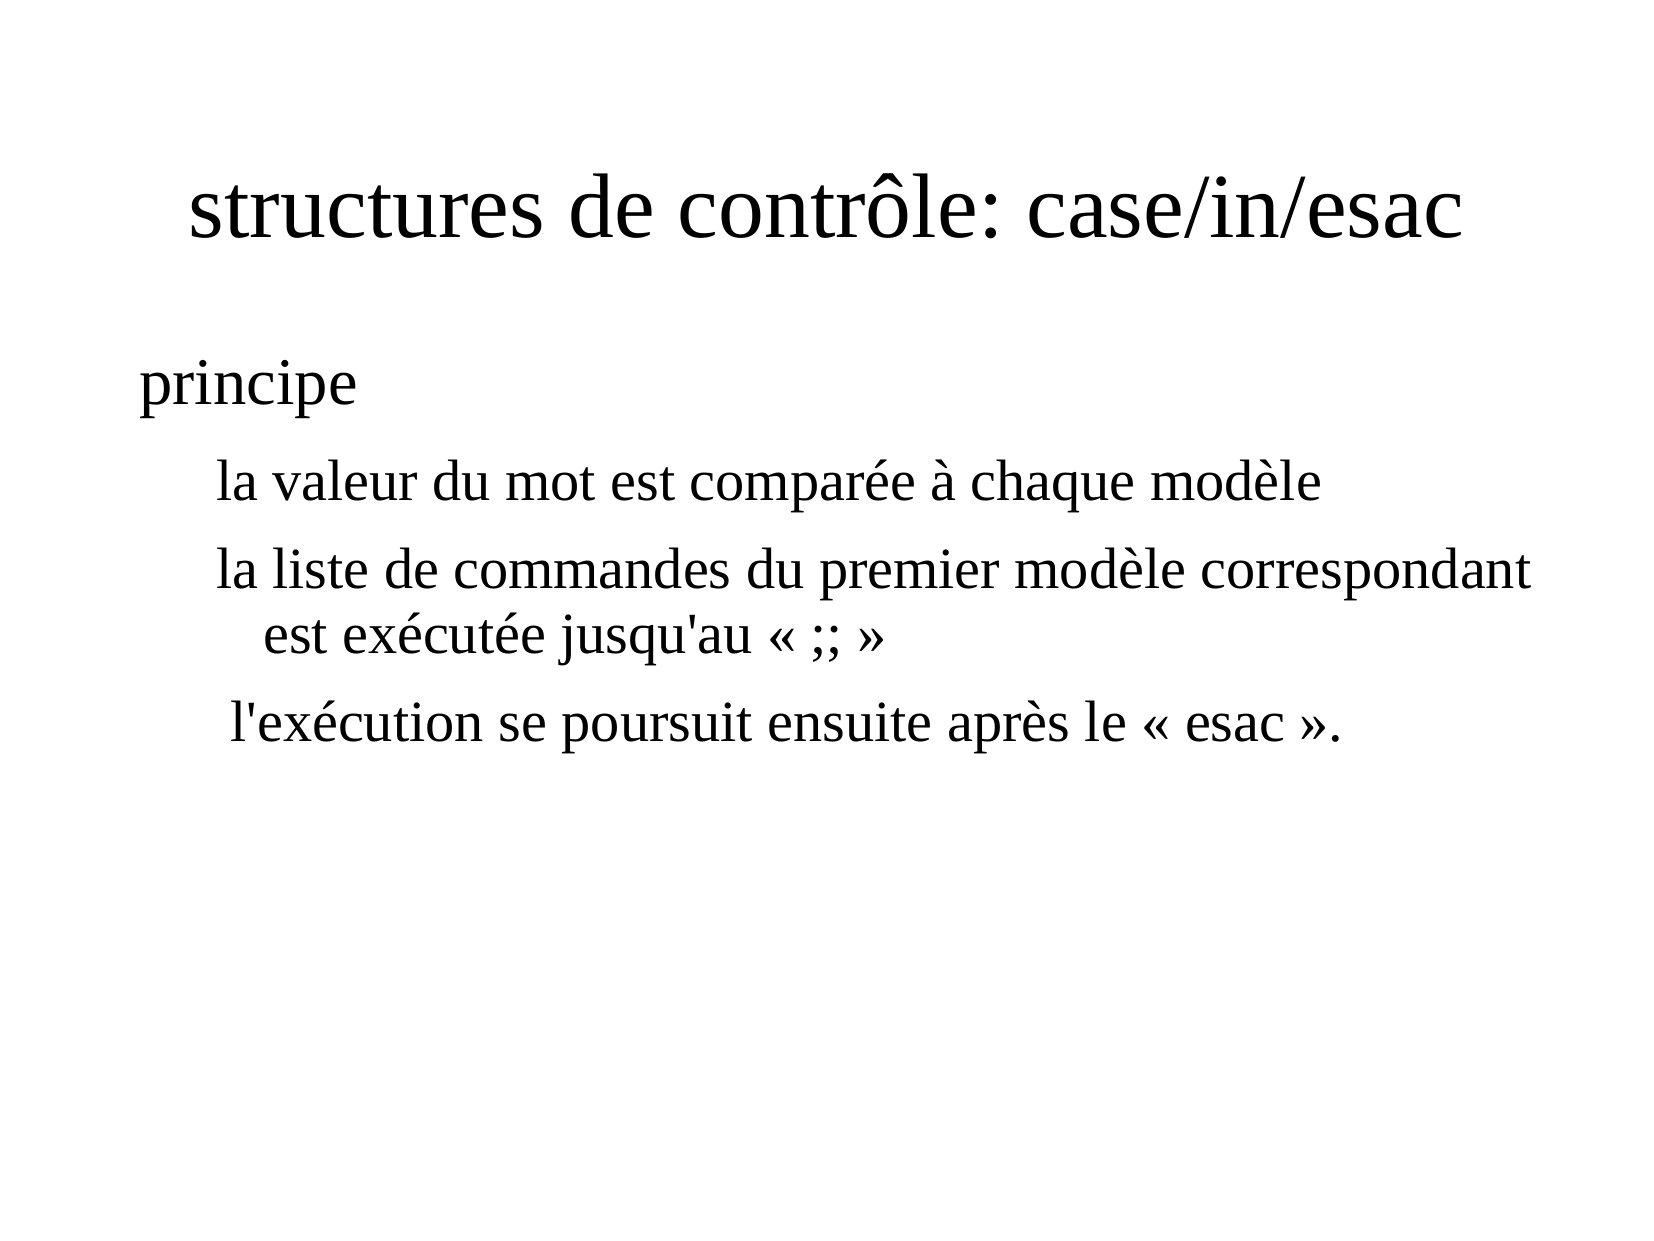

# structures de contrôle: case/in/esac
principe
la valeur du mot est comparée à chaque modèle
la liste de commandes du premier modèle correspondant est exécutée jusqu'au « ;; »
 l'exécution se poursuit ensuite après le « esac ».